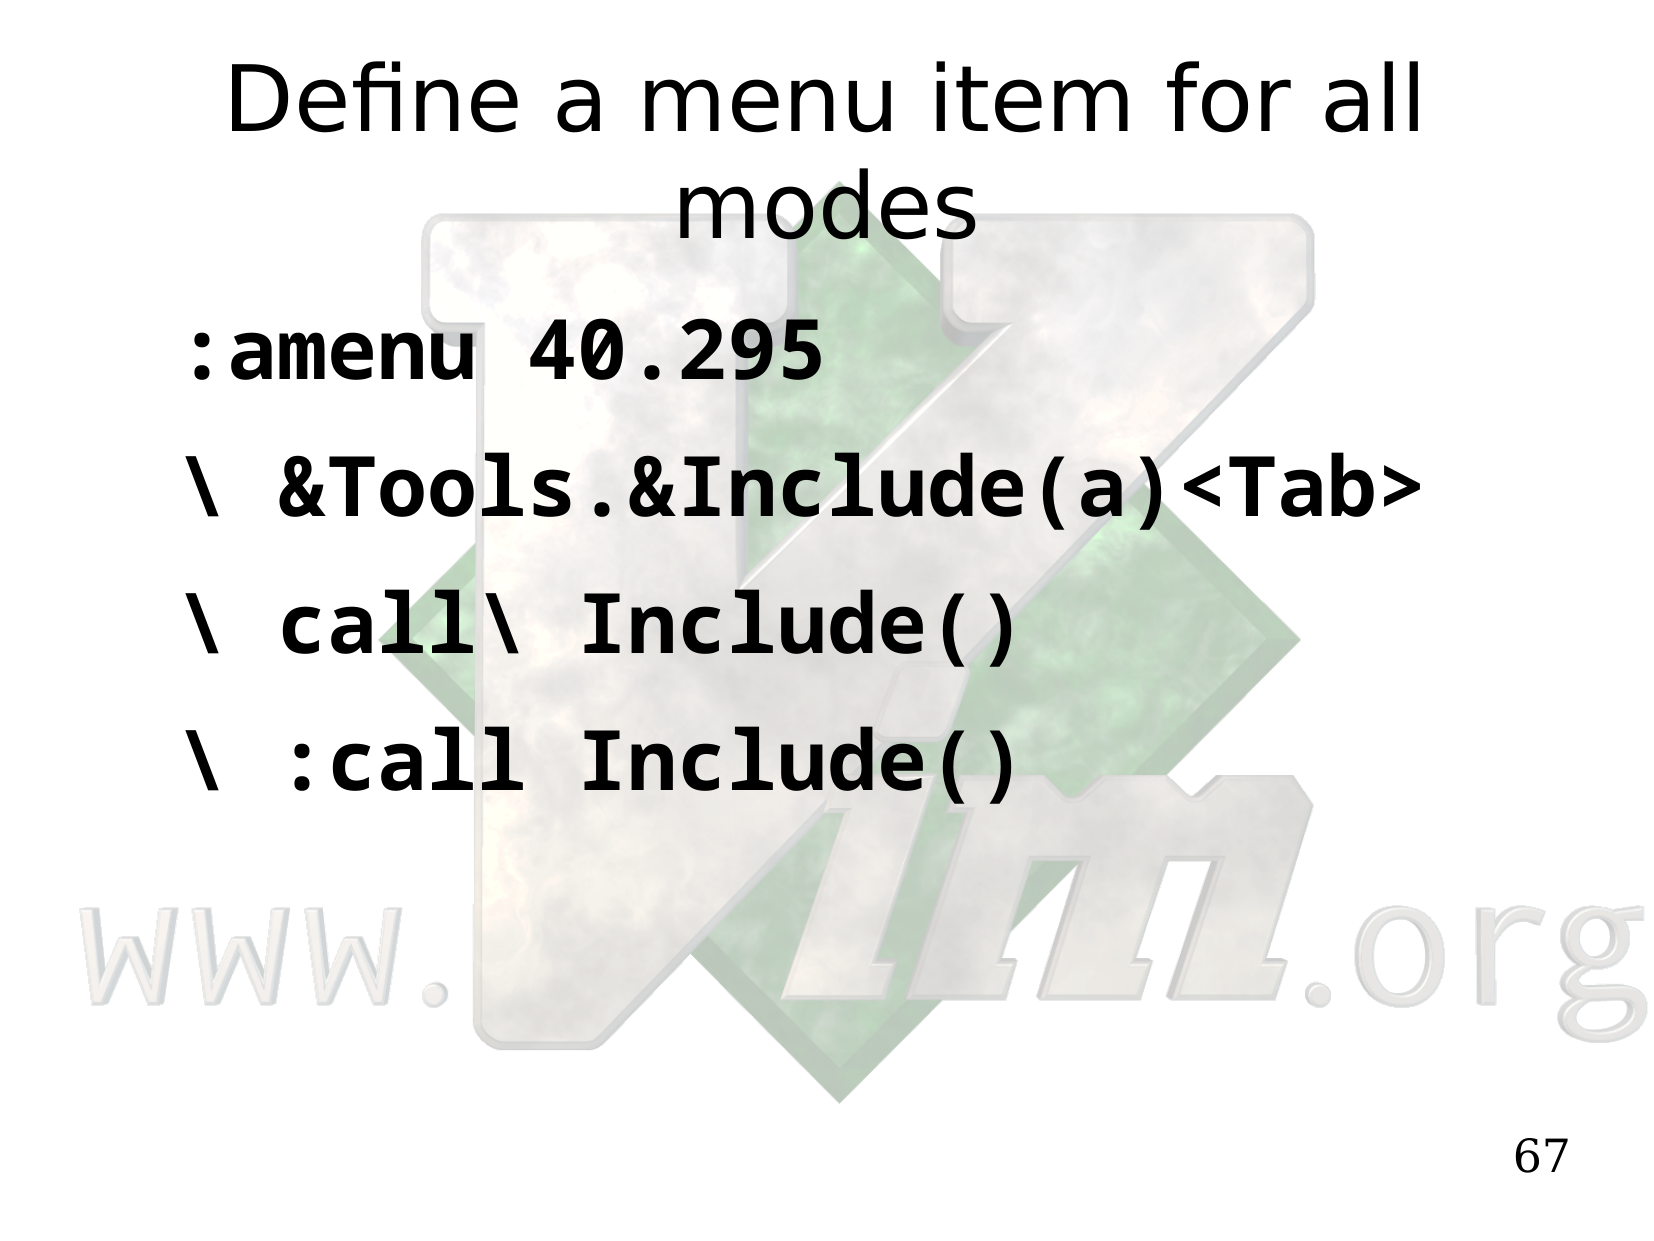

# Define a menu item for all modes
:amenu 40.295
\ &Tools.&Include(a)<Tab>
\ call\ Include()
\ :call Include()
67